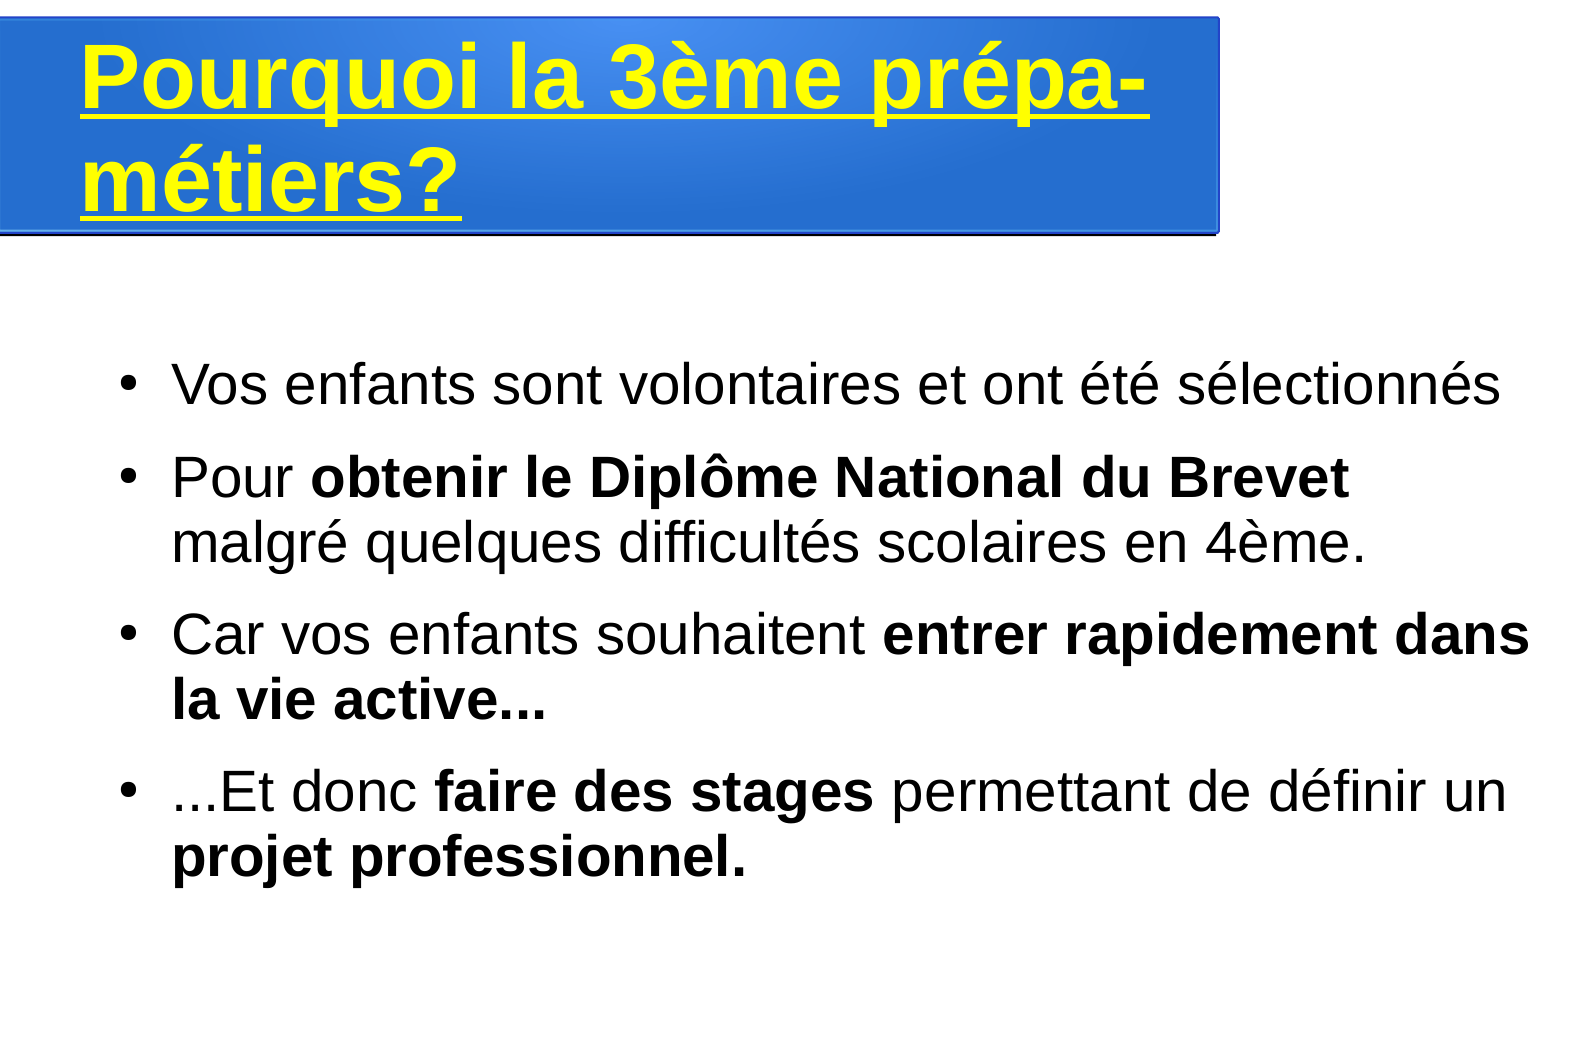

# Pourquoi la 3ème prépa-métiers?
Vos enfants sont volontaires et ont été sélectionnés
Pour obtenir le Diplôme National du Brevet malgré quelques difficultés scolaires en 4ème.
Car vos enfants souhaitent entrer rapidement dans la vie active...
...Et donc faire des stages permettant de définir un projet professionnel.